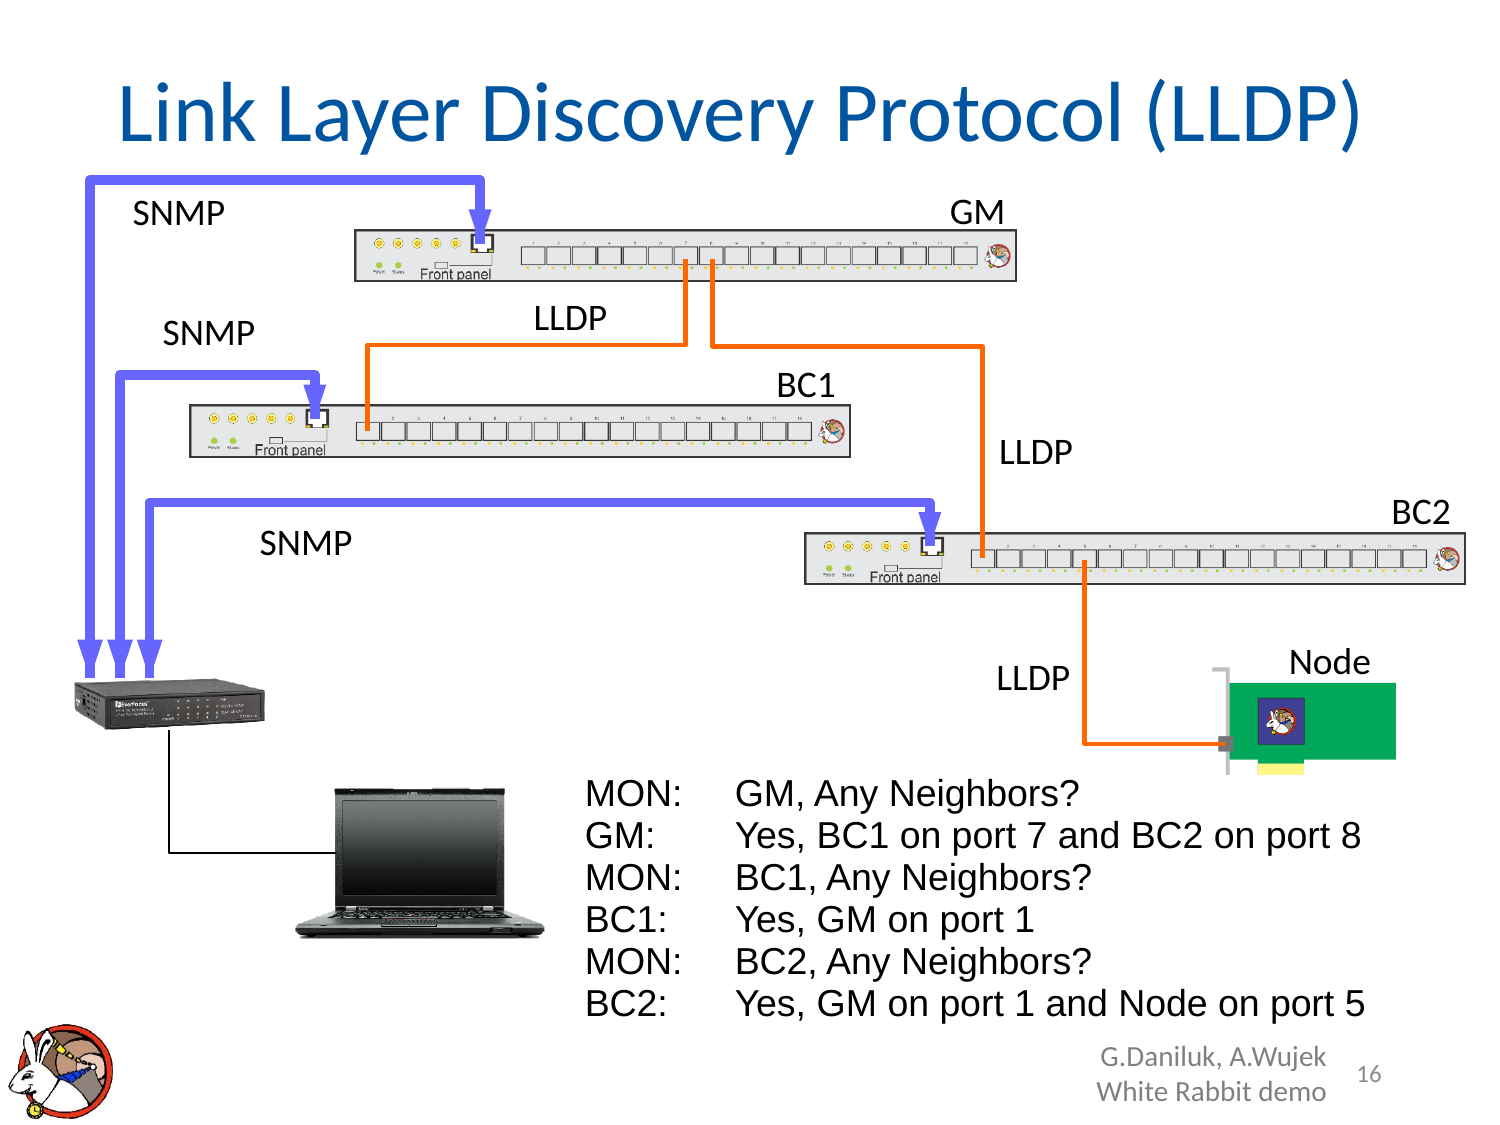

Link Layer Discovery Protocol (LLDP)
GM
SNMP
LLDP
SNMP
BC1
LLDP
BC2
SNMP
Node
LLDP
MON:	GM, Any Neighbors?
GM:		Yes, BC1 on port 7 and BC2 on port 8
MON:	BC1, Any Neighbors?
BC1:	Yes, GM on port 1
MON:	BC2, Any Neighbors?
BC2:	Yes, GM on port 1 and Node on port 5